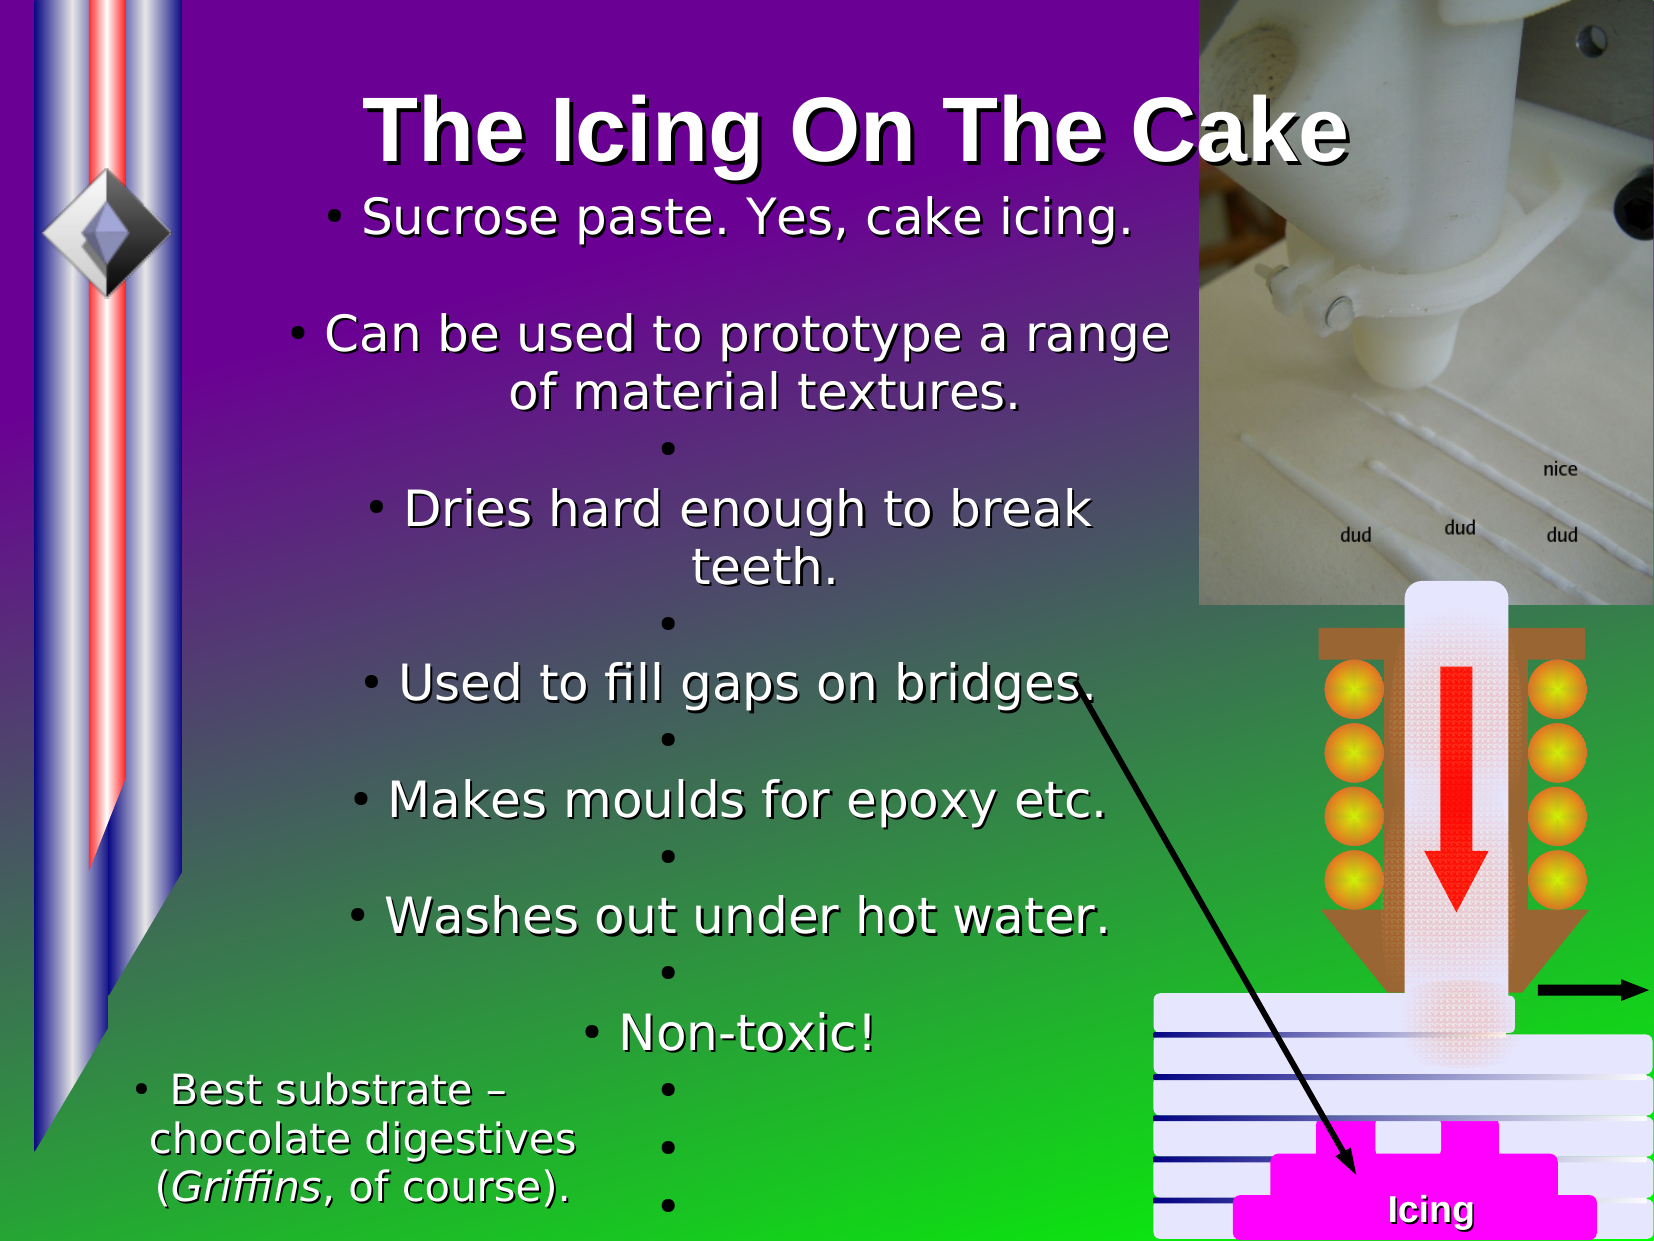

# The Icing On The Cake
Sucrose paste. Yes, cake icing.
Can be used to prototype a range of material textures.
Dries hard enough to break teeth.
Used to fill gaps on bridges.
Makes moulds for epoxy etc.
Washes out under hot water.
Non-toxic!
Best substrate –
chocolate digestives
(Griffins, of course).
Icing